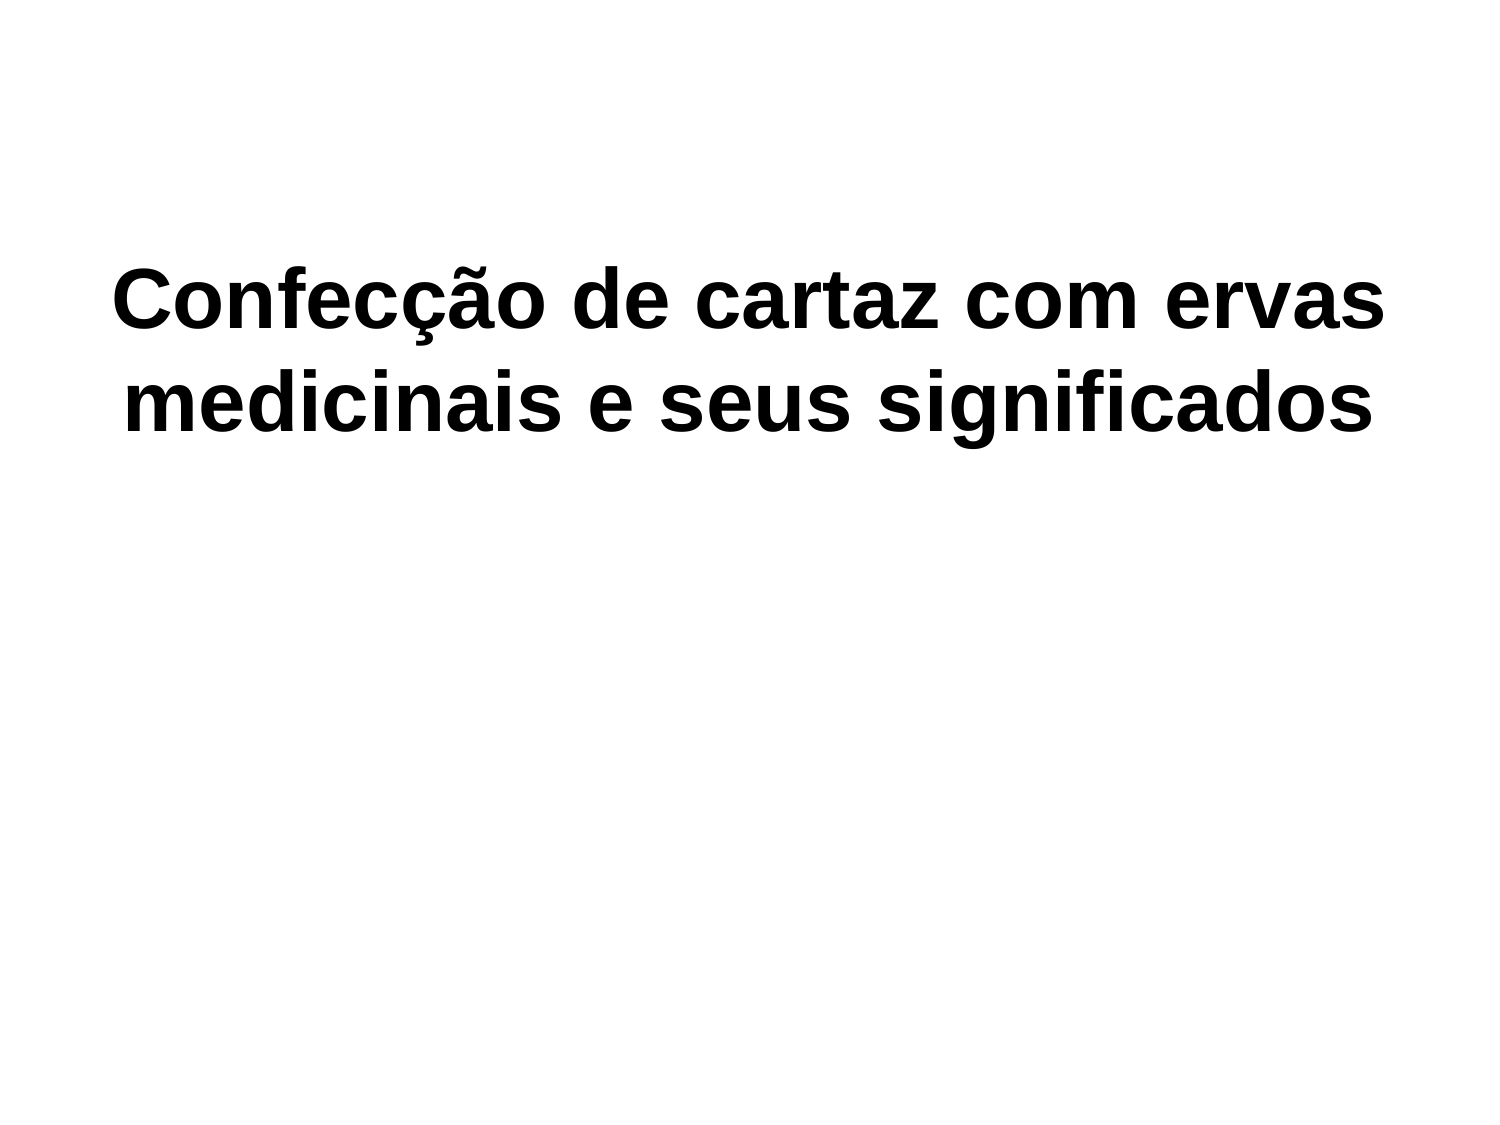

# Confecção de cartaz com ervas medicinais e seus significados